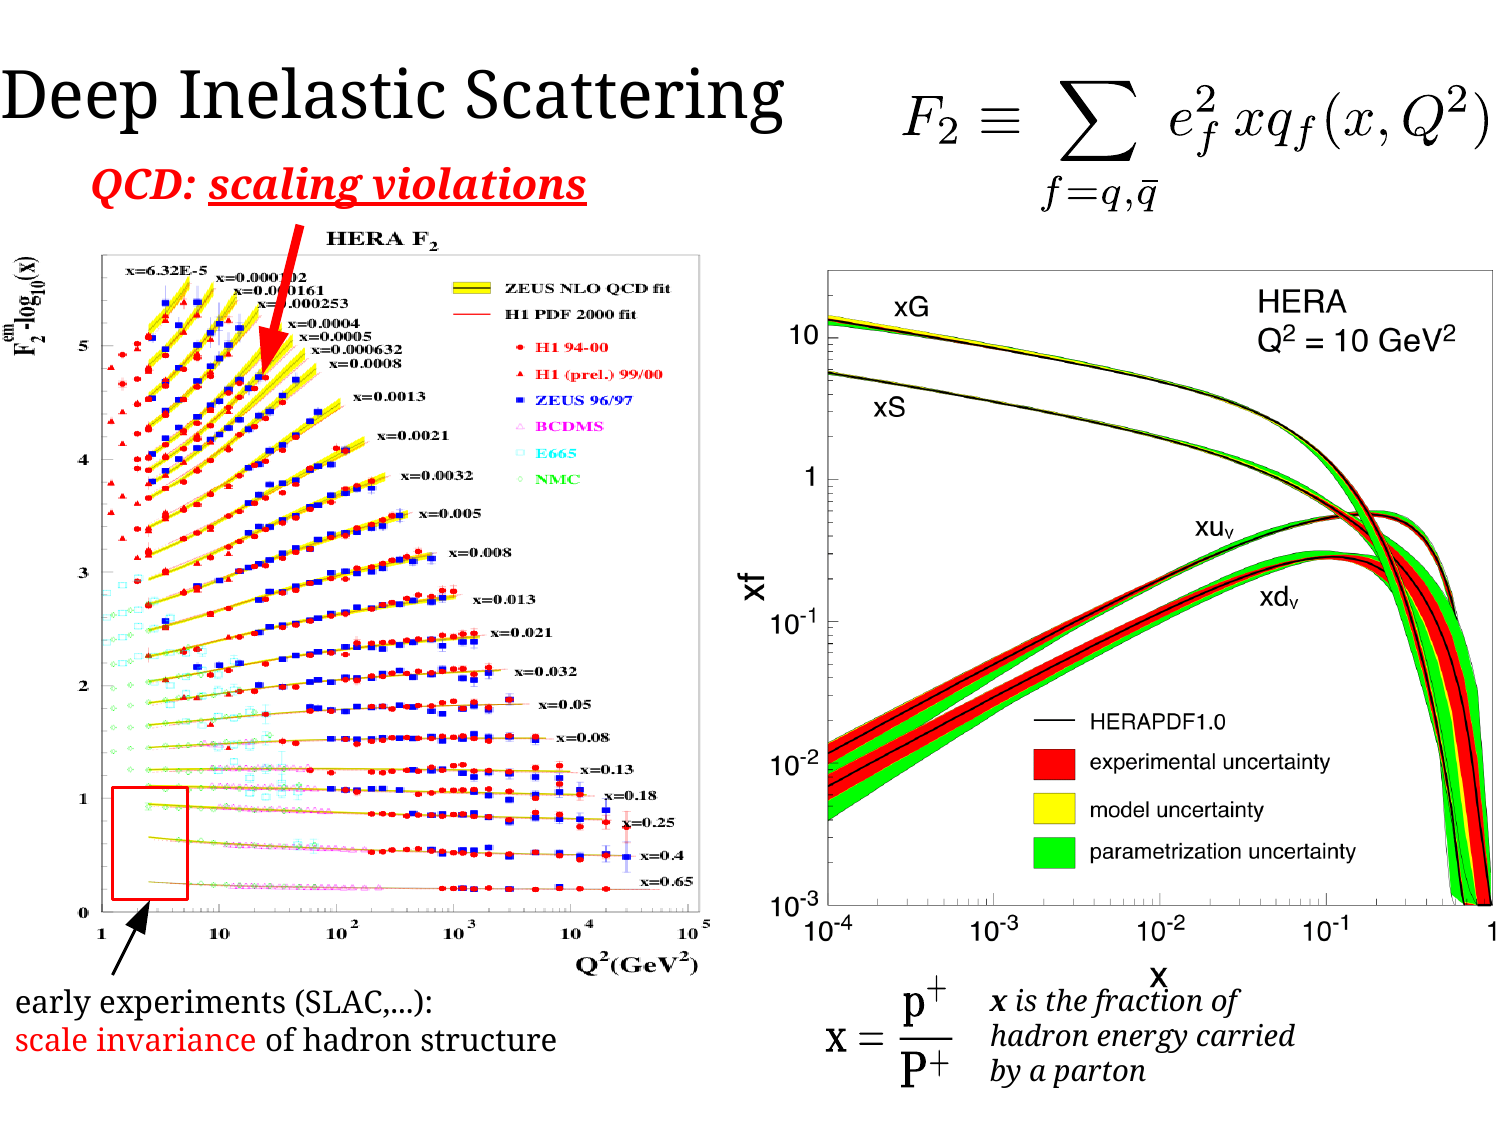

Deep Inelastic Scattering
QCD: scaling violations
early experiments (SLAC,...):
scale invariance of hadron structure
x is the fraction of
hadron energy carried
by a parton